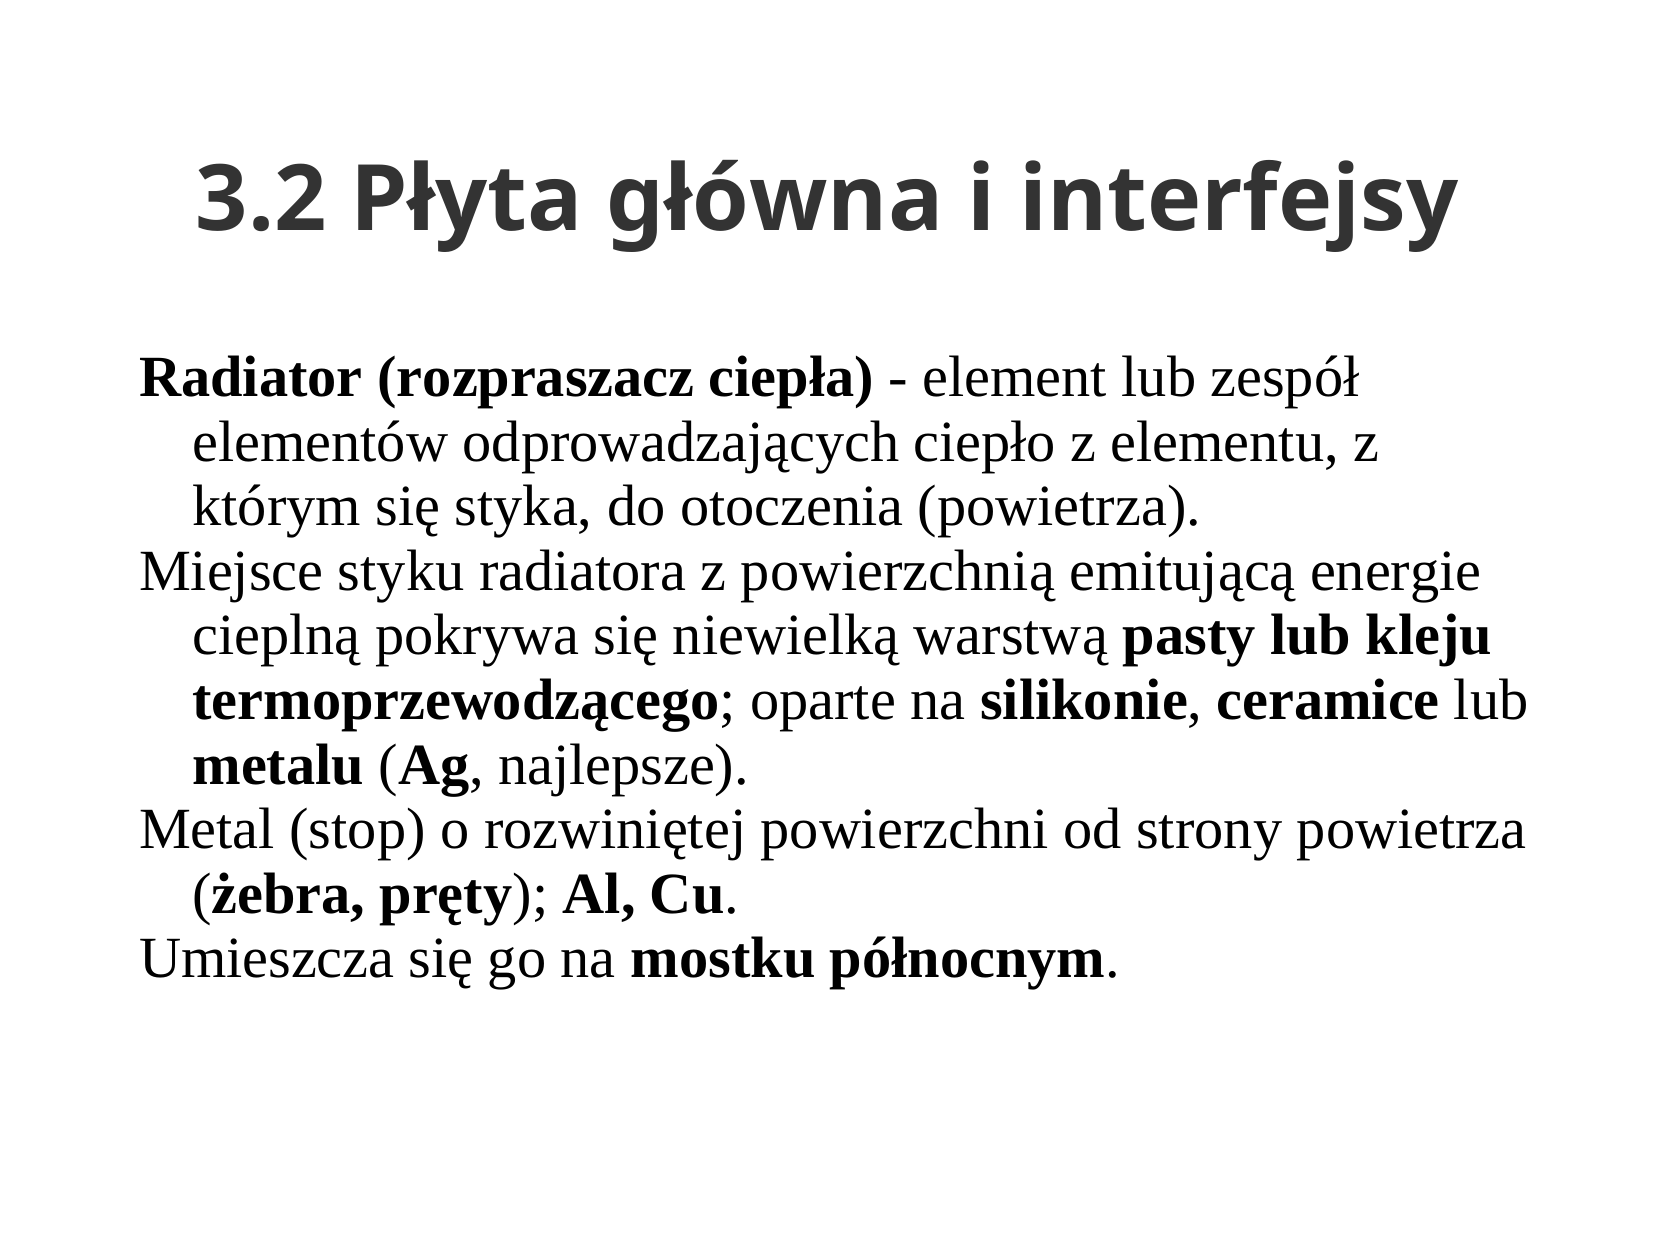

# 3.2 Płyta główna i interfejsy
Radiator (rozpraszacz ciepła) - element lub zespół elementów odprowadzających ciepło z elementu, z którym się styka, do otoczenia (powietrza).
Miejsce styku radiatora z powierzchnią emitującą energie cieplną pokrywa się niewielką warstwą pasty lub kleju termoprzewodzącego; oparte na silikonie, ceramice lub metalu (Ag, najlepsze).
Metal (stop) o rozwiniętej powierzchni od strony powietrza (żebra, pręty); Al, Cu.
Umieszcza się go na mostku północnym.